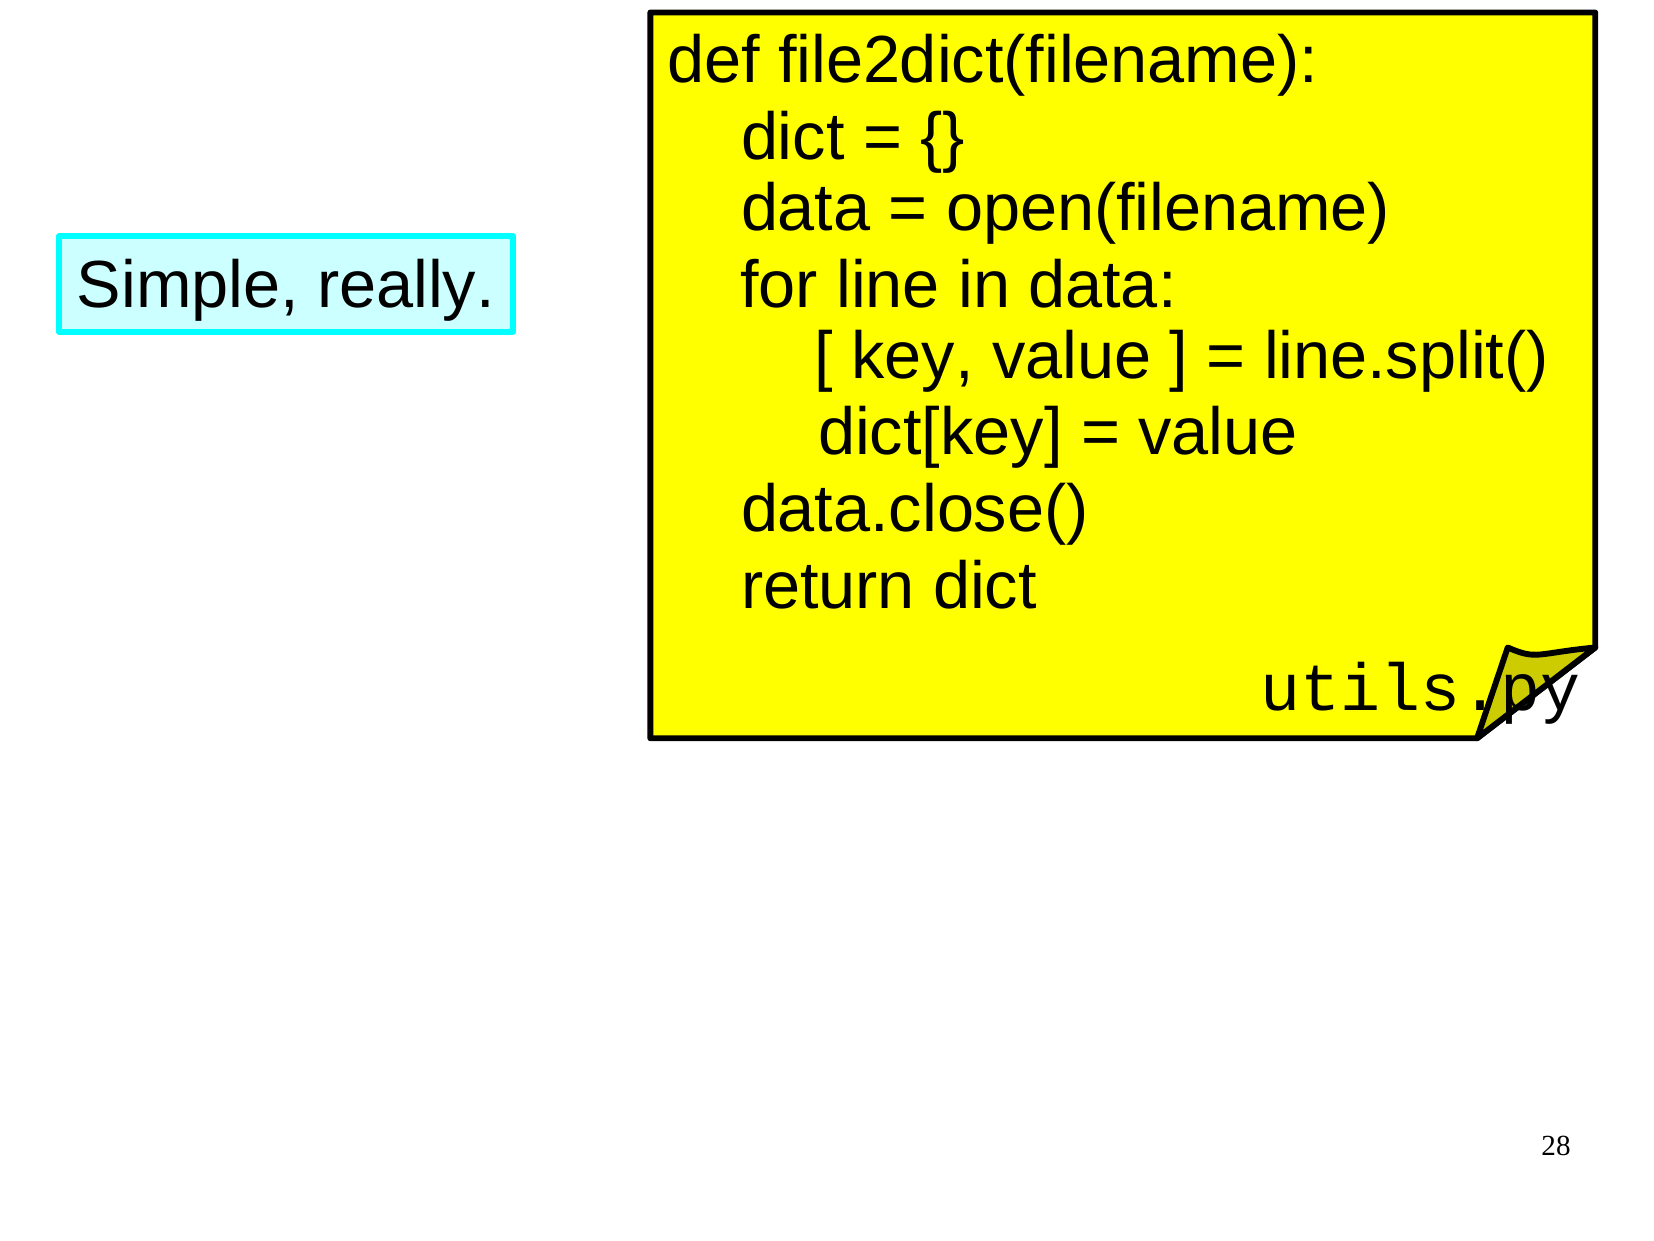

def file2dict(filename):
	dict = {}
	data = open(filename)
Simple, really.
	for line in data:
		[ key, value ] = line.split()
		dict[key] = value
	data.close()
	return dict
utils.py
28